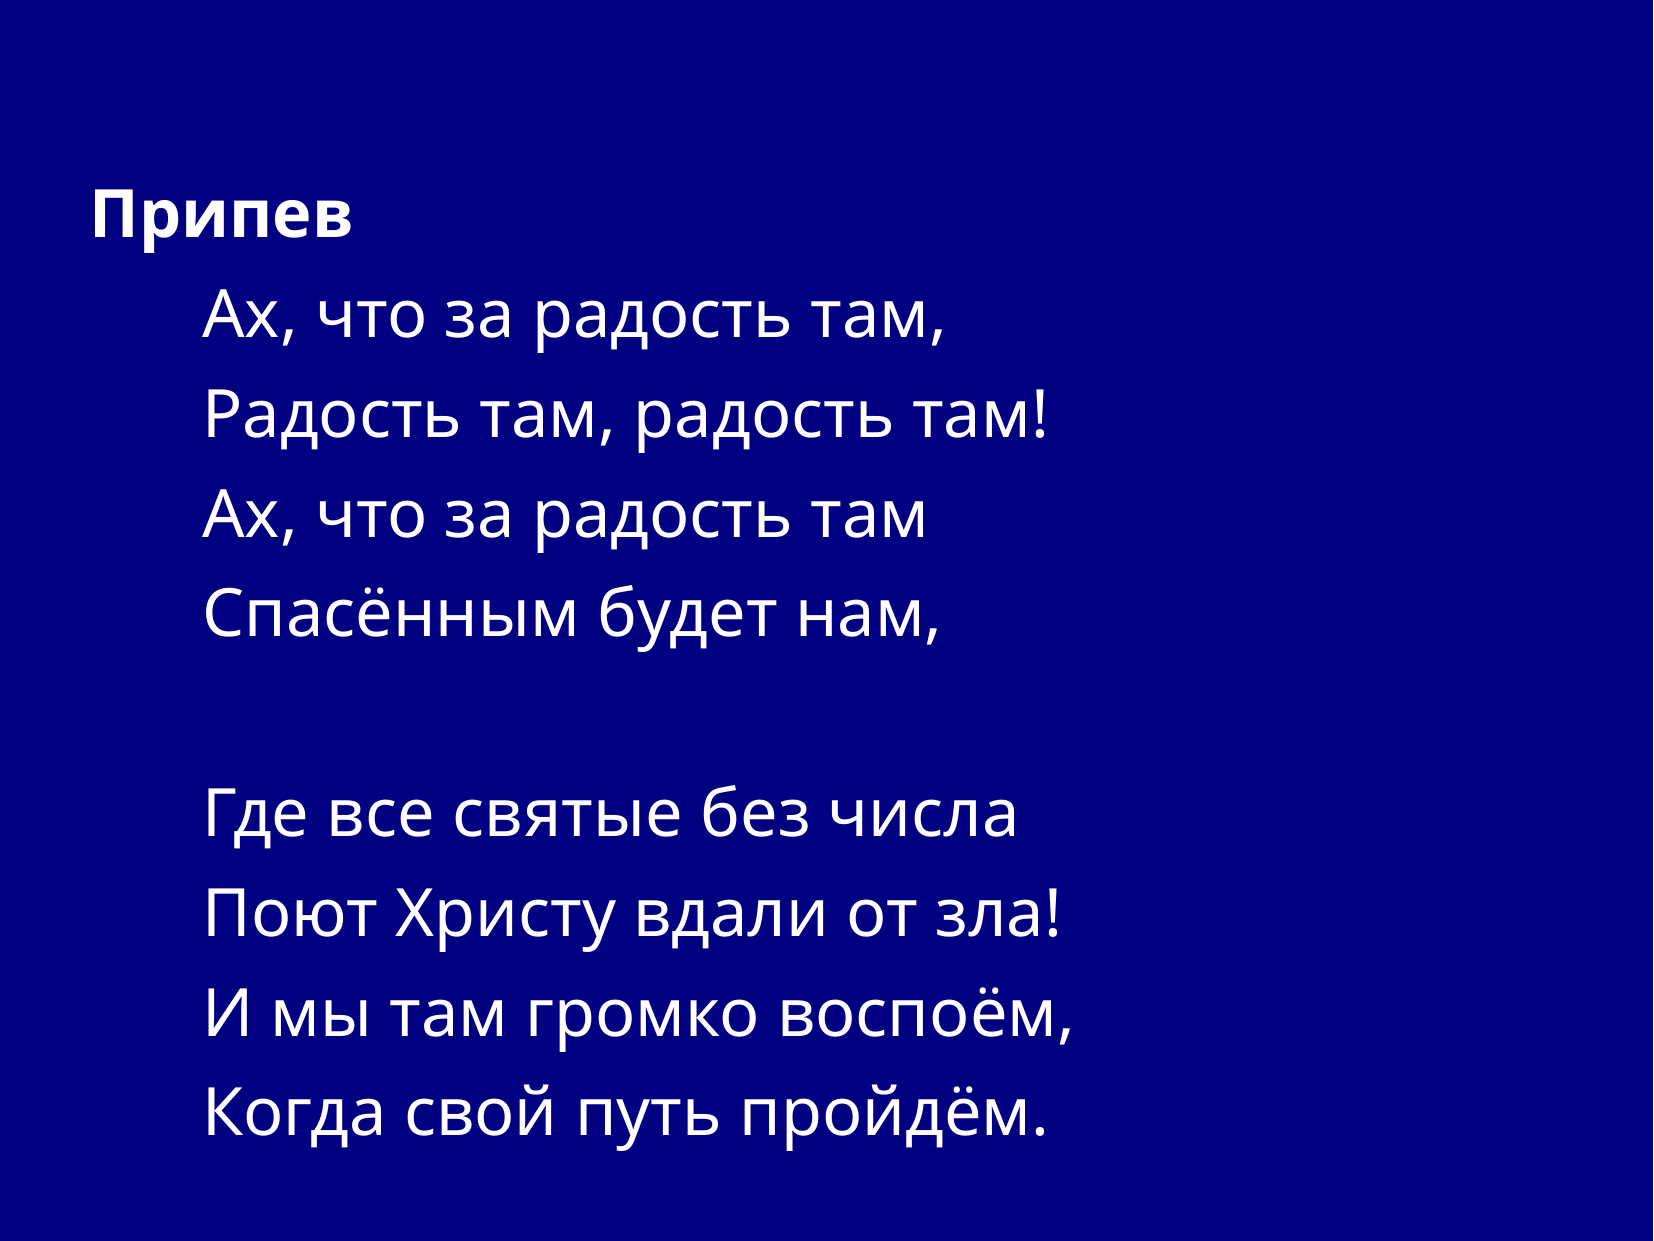

Припев
	Ах, что за радость там,
	Радость там, радость там!
	Ах, что за радость там
	Спасённым будет нам,
	Где все святые без числа
	Поют Христу вдали от зла!
	И мы там громко воспоём,
	Когда свой путь пройдём.